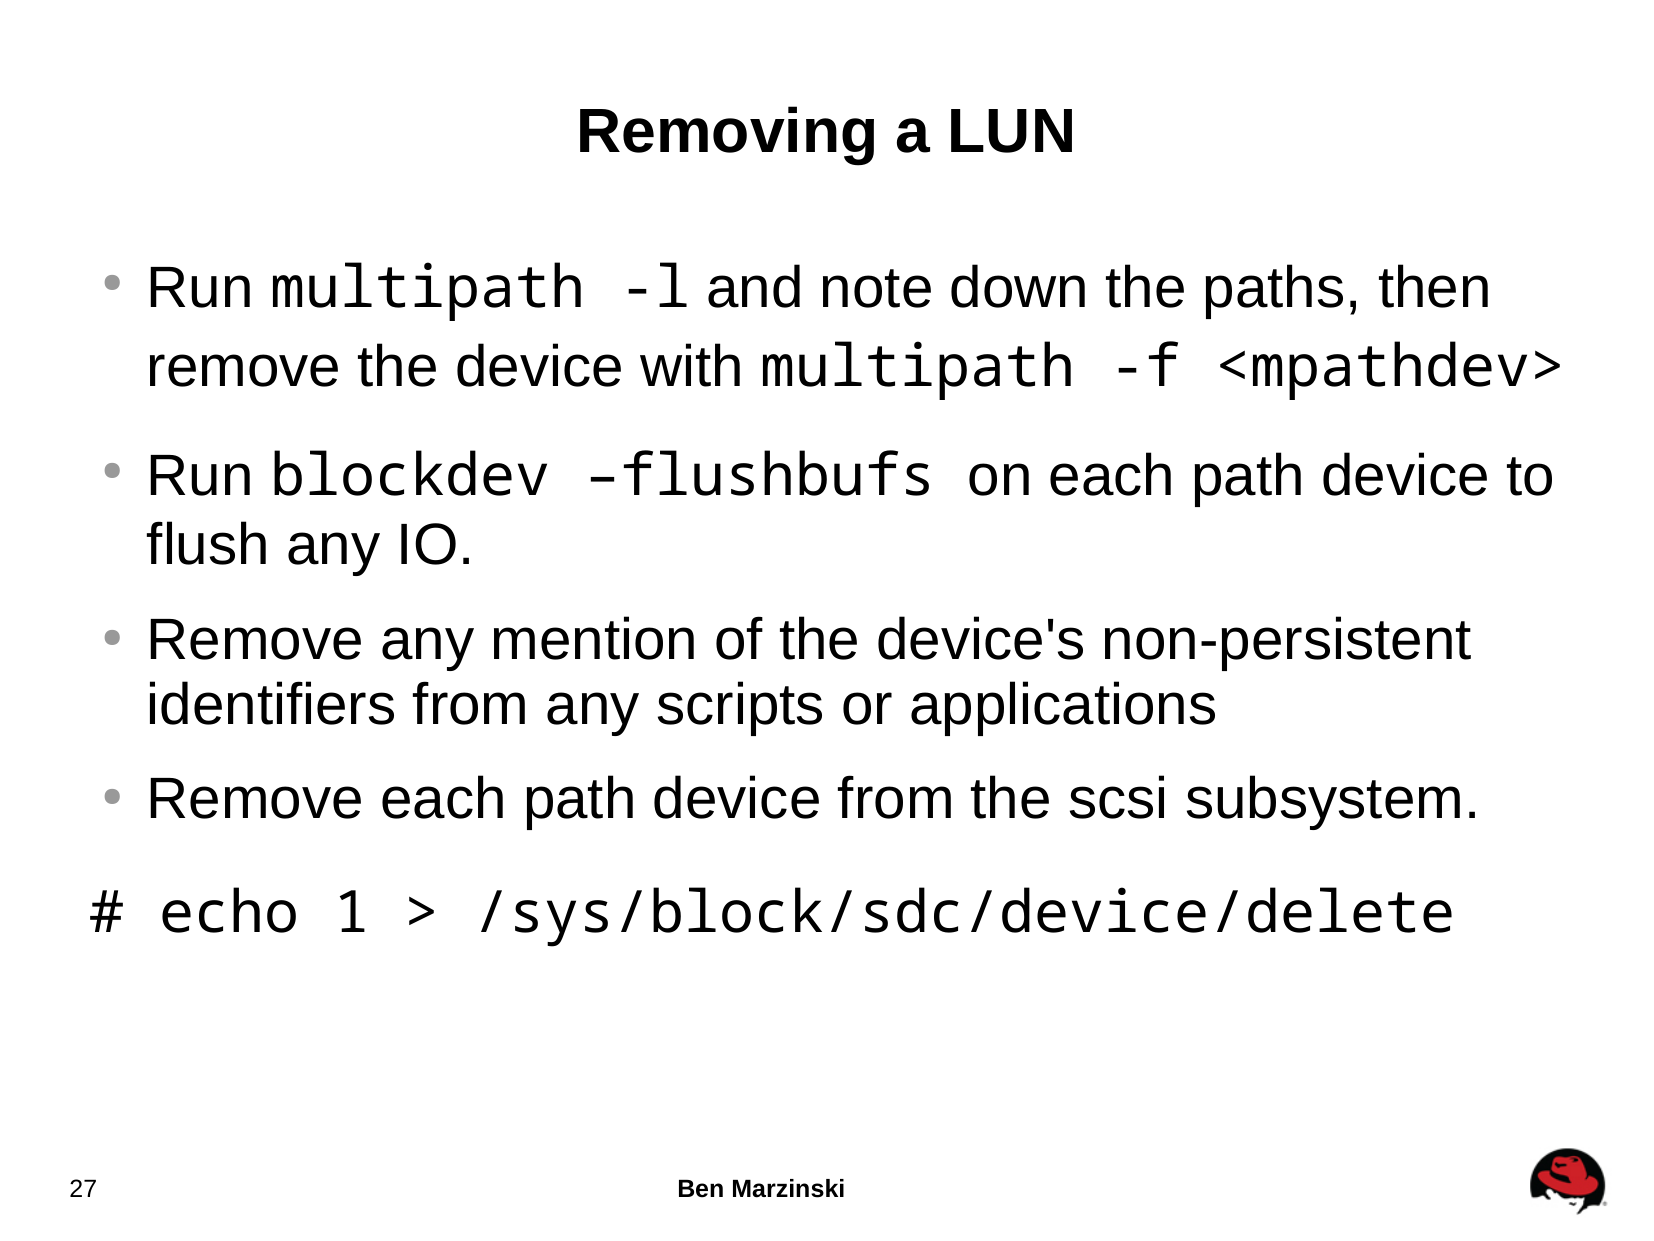

# Removing a LUN
Run multipath -l and note down the paths, then remove the device with multipath -f <mpathdev>
Run blockdev –flushbufs on each path device to flush any IO.
Remove any mention of the device's non-persistent identifiers from any scripts or applications
Remove each path device from the scsi subsystem.
# echo 1 > /sys/block/sdc/device/delete